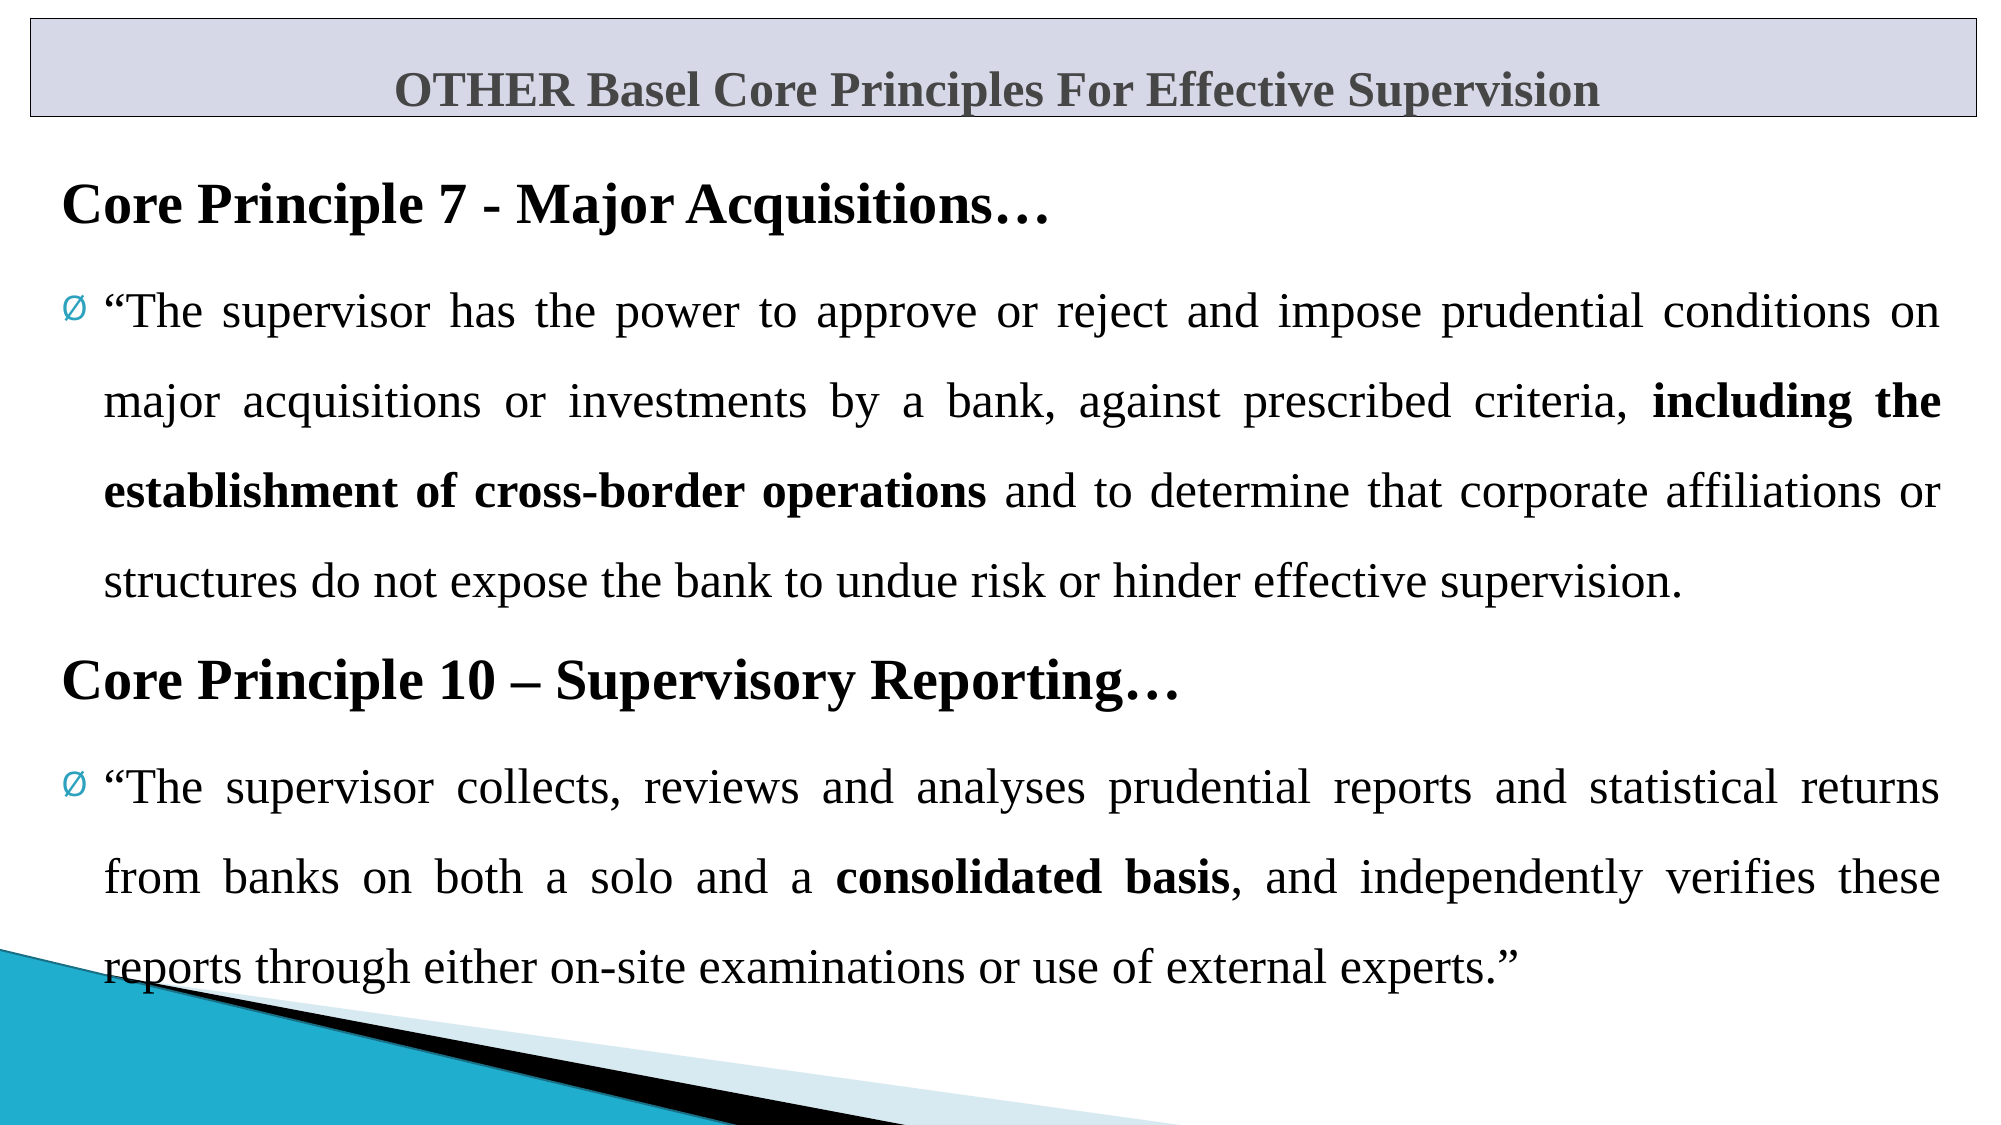

OTHER Basel Core Principles For Effective Supervision
# Core Principle 7 - Major Acquisitions…
“The supervisor has the power to approve or reject and impose prudential conditions on major acquisitions or investments by a bank, against prescribed criteria, including the establishment of cross-border operations and to determine that corporate affiliations or structures do not expose the bank to undue risk or hinder effective supervision.
Core Principle 10 – Supervisory Reporting…
“The supervisor collects, reviews and analyses prudential reports and statistical returns from banks on both a solo and a consolidated basis, and independently verifies these reports through either on-site examinations or use of external experts.”